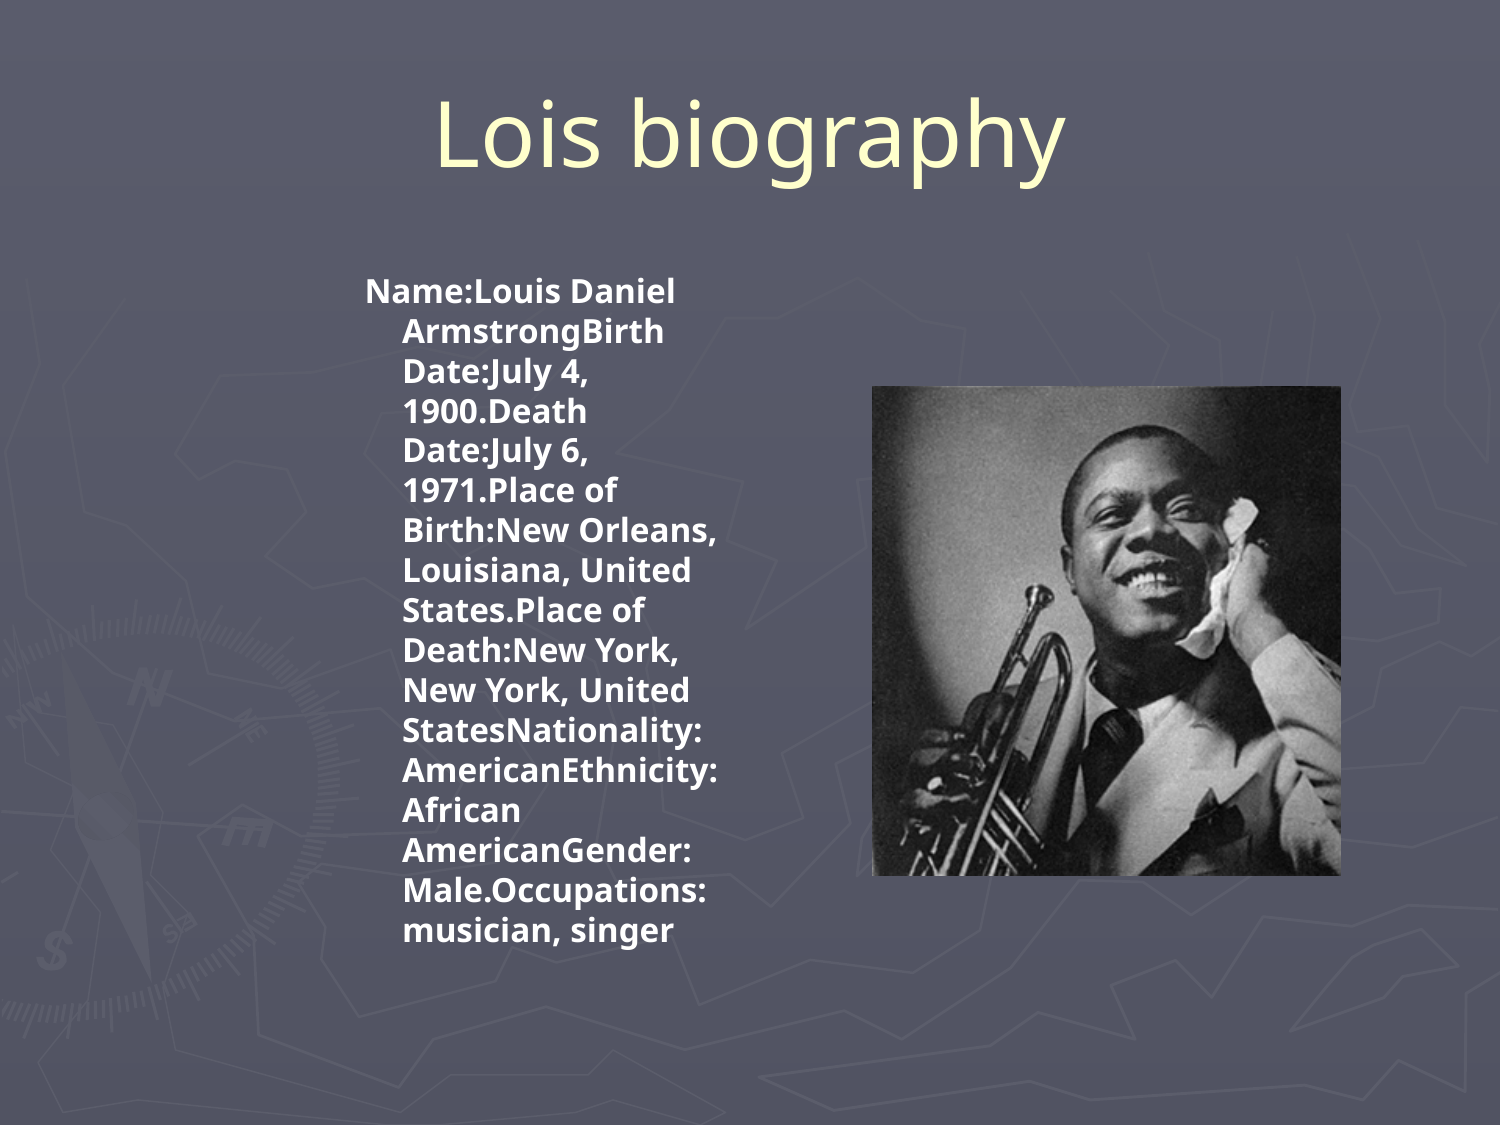

# Lois biography
Name:Louis Daniel ArmstrongBirth Date:July 4, 1900.Death Date:July 6, 1971.Place of Birth:New Orleans, Louisiana, United States.Place of Death:New York, New York, United StatesNationality:AmericanEthnicity:African AmericanGender:Male.Occupations:musician, singer